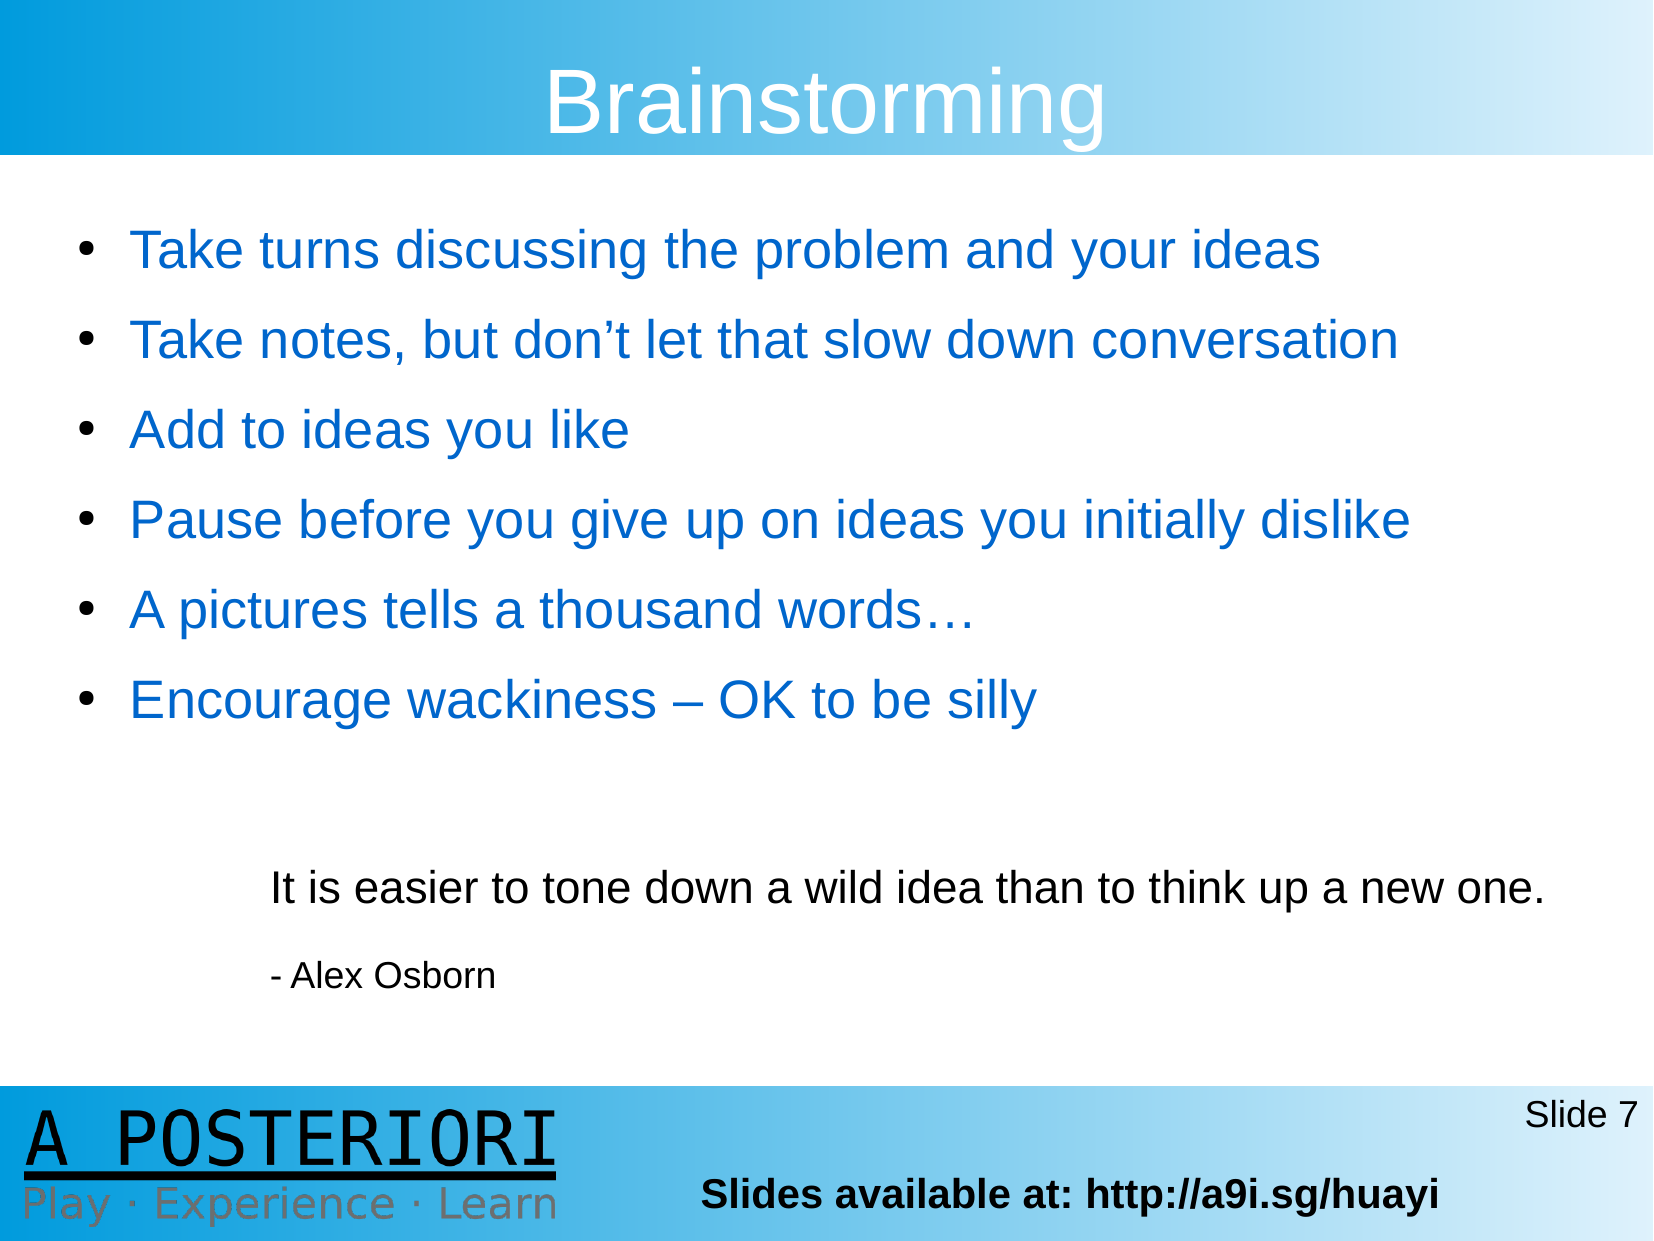

# Brainstorming
Take turns discussing the problem and your ideas
Take notes, but don’t let that slow down conversation
Add to ideas you like
Pause before you give up on ideas you initially dislike
A pictures tells a thousand words…
Encourage wackiness – OK to be silly
It is easier to tone down a wild idea than to think up a new one.
- Alex Osborn